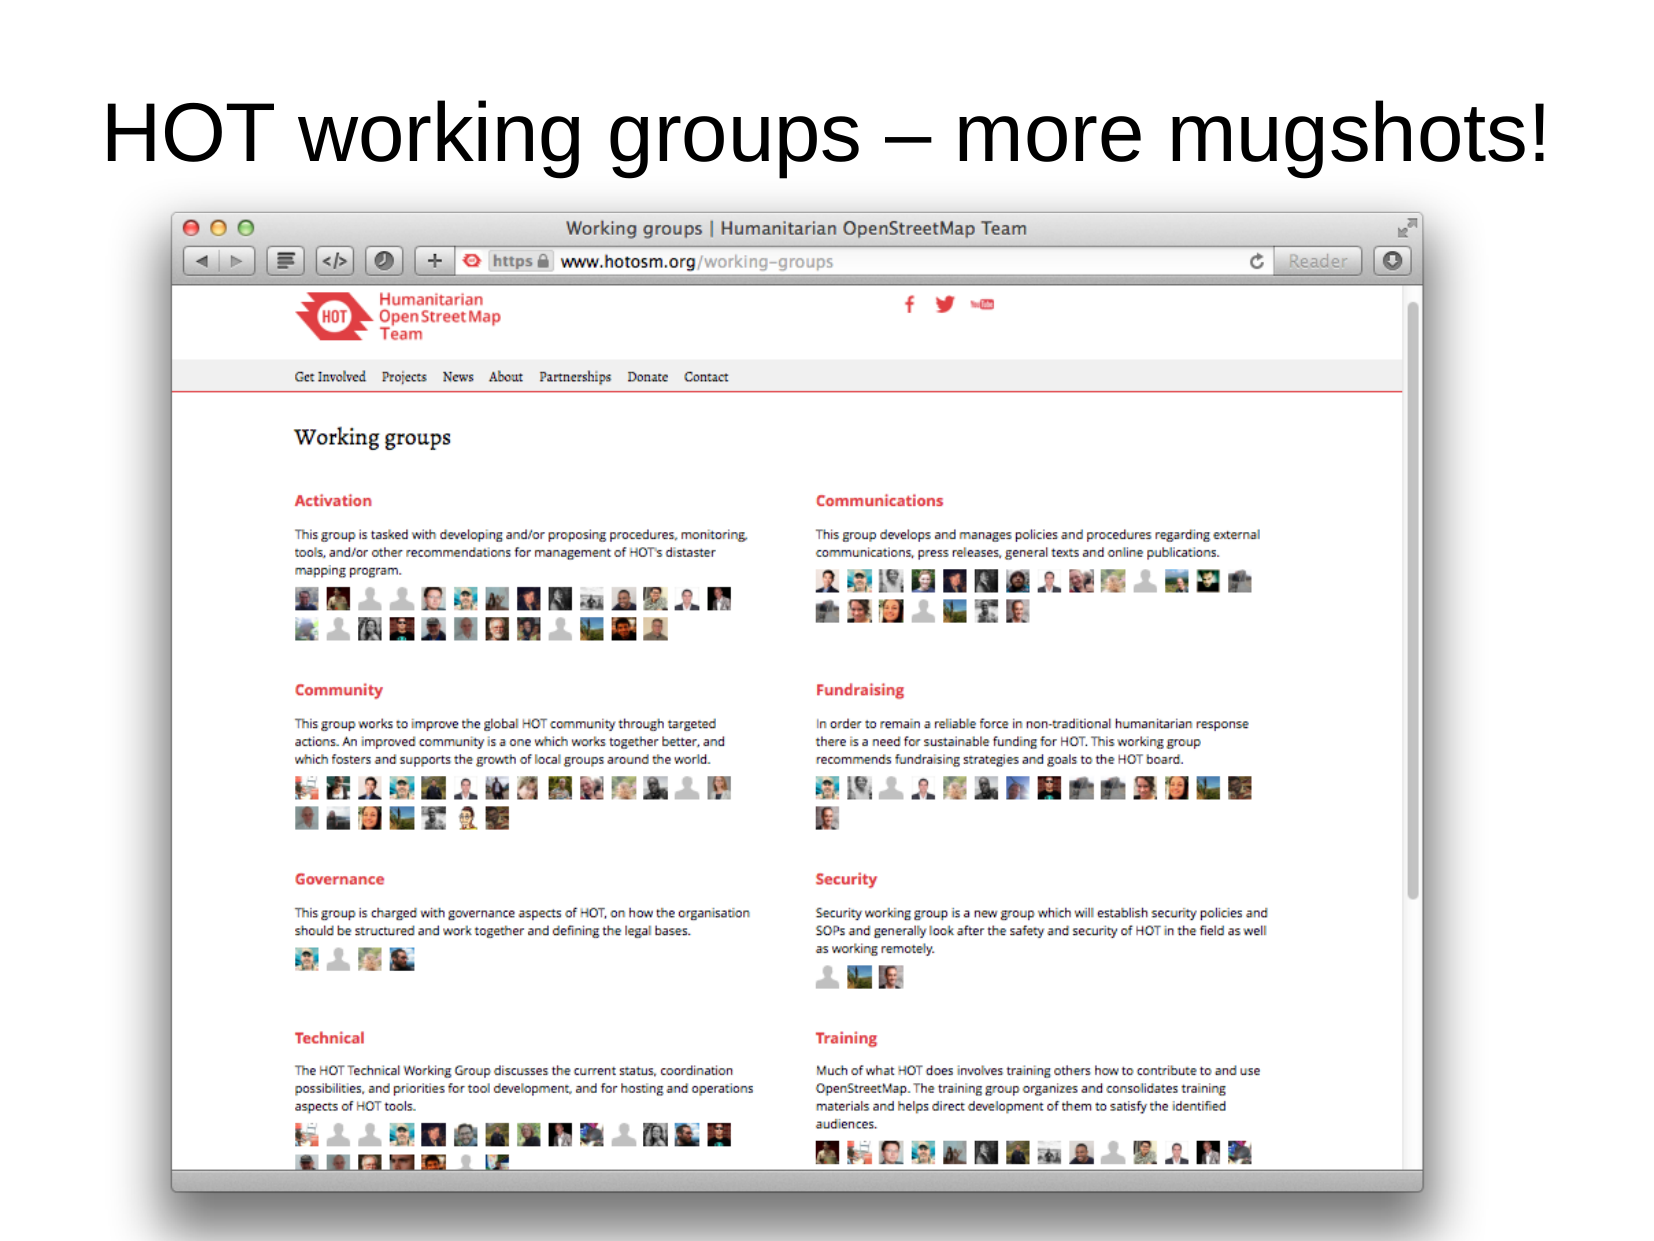

# HOT working groups – more mugshots!